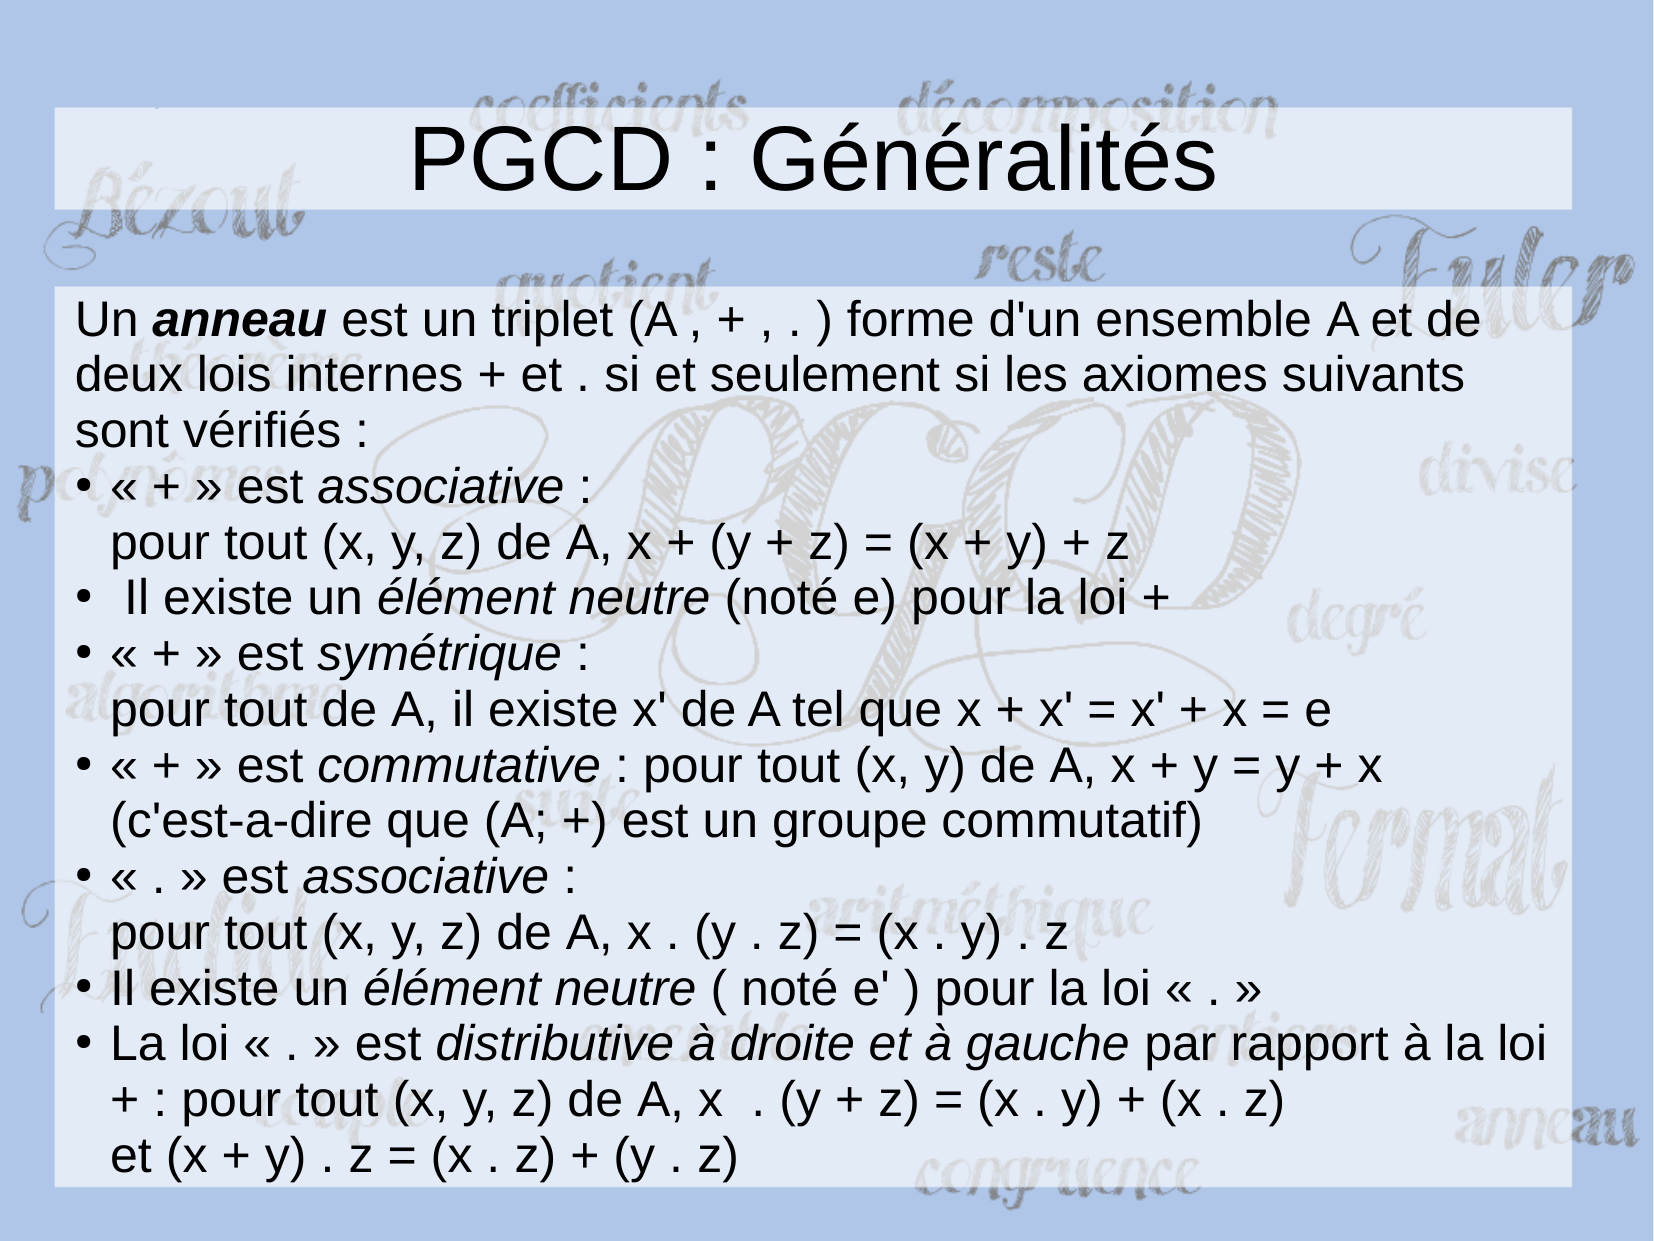

# PGCD : Généralités
Un anneau est un triplet (A , + , . ) forme d'un ensemble A et de deux lois internes + et . si et seulement si les axiomes suivants sont vérifiés :
« + » est associative :
pour tout (x, y, z) de A, x + (y + z) = (x + y) + z
 Il existe un élément neutre (noté e) pour la loi +
« + » est symétrique :
pour tout de A, il existe x' de A tel que x + x' = x' + x = e
« + » est commutative : pour tout (x, y) de A, x + y = y + x
(c'est-a-dire que (A; +) est un groupe commutatif)
« . » est associative :
pour tout (x, y, z) de A, x . (y . z) = (x . y) . z
Il existe un élément neutre ( noté e' ) pour la loi « . »
La loi « . » est distributive à droite et à gauche par rapport à la loi + : pour tout (x, y, z) de A, x  . (y + z) = (x . y) + (x . z)
et (x + y) . z = (x . z) + (y . z)